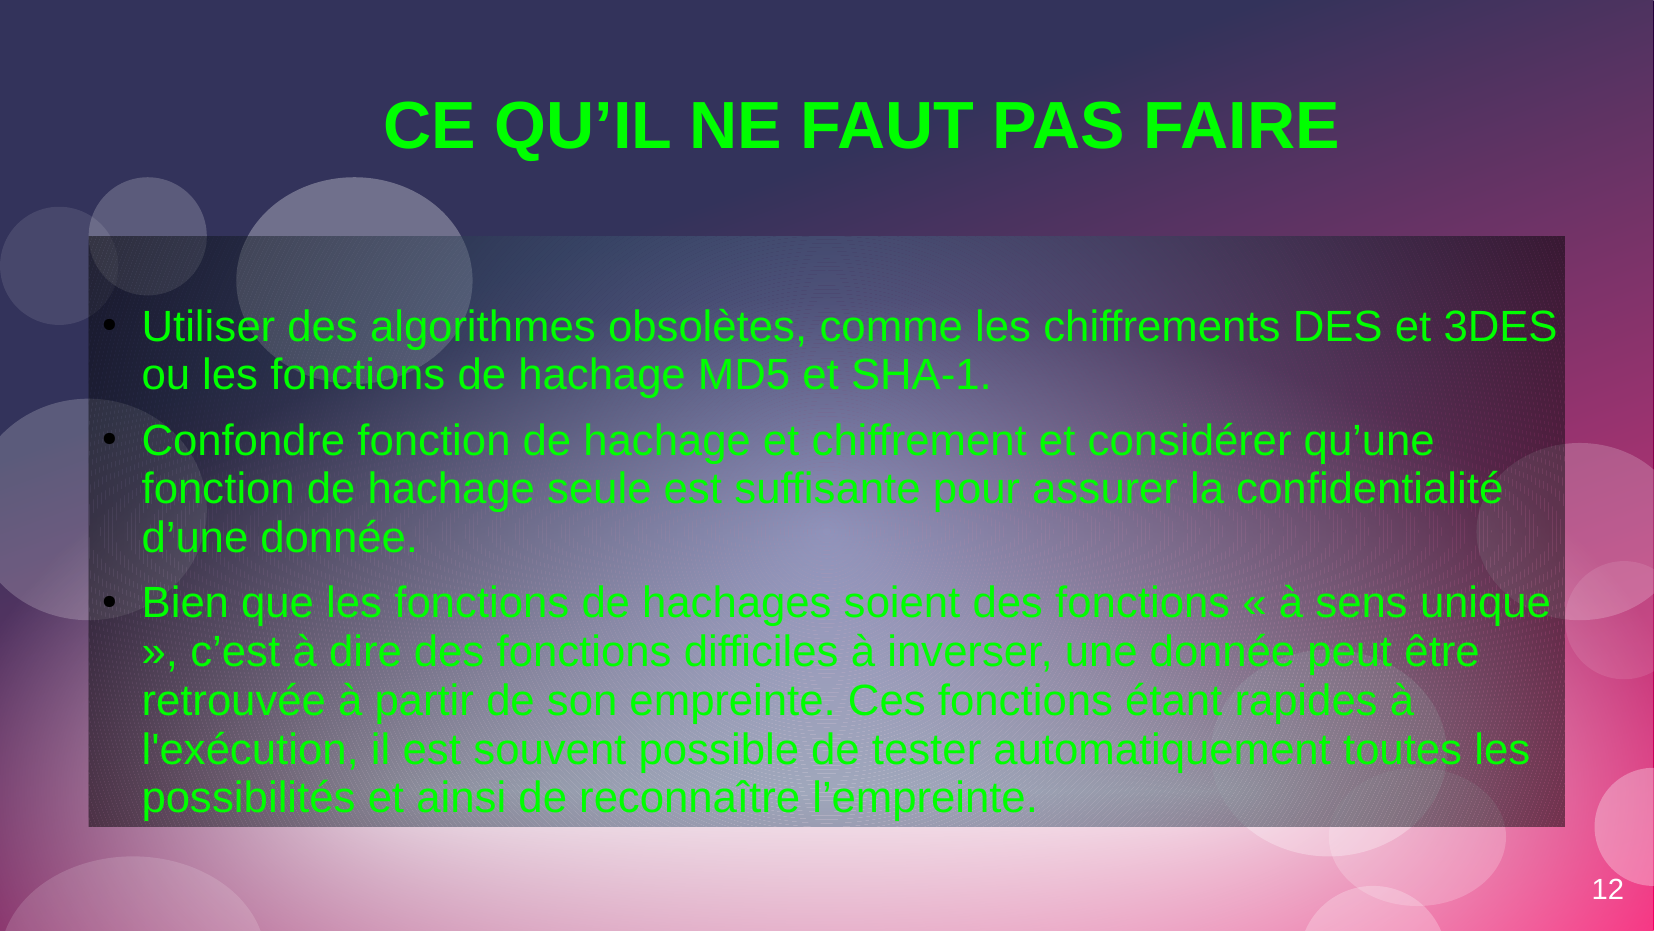

# Ce qu’il ne faut pas faire
Utiliser des algorithmes obsolètes, comme les chiffrements DES et 3DES ou les fonctions de hachage MD5 et SHA-1.
Confondre fonction de hachage et chiffrement et considérer qu’une fonction de hachage seule est suffisante pour assurer la confidentialité d’une donnée.
Bien que les fonctions de hachages soient des fonctions « à sens unique », c’est à dire des fonctions difficiles à inverser, une donnée peut être retrouvée à partir de son empreinte. Ces fonctions étant rapides à l'exécution, il est souvent possible de tester automatiquement toutes les possibilités et ainsi de reconnaître l’empreinte.